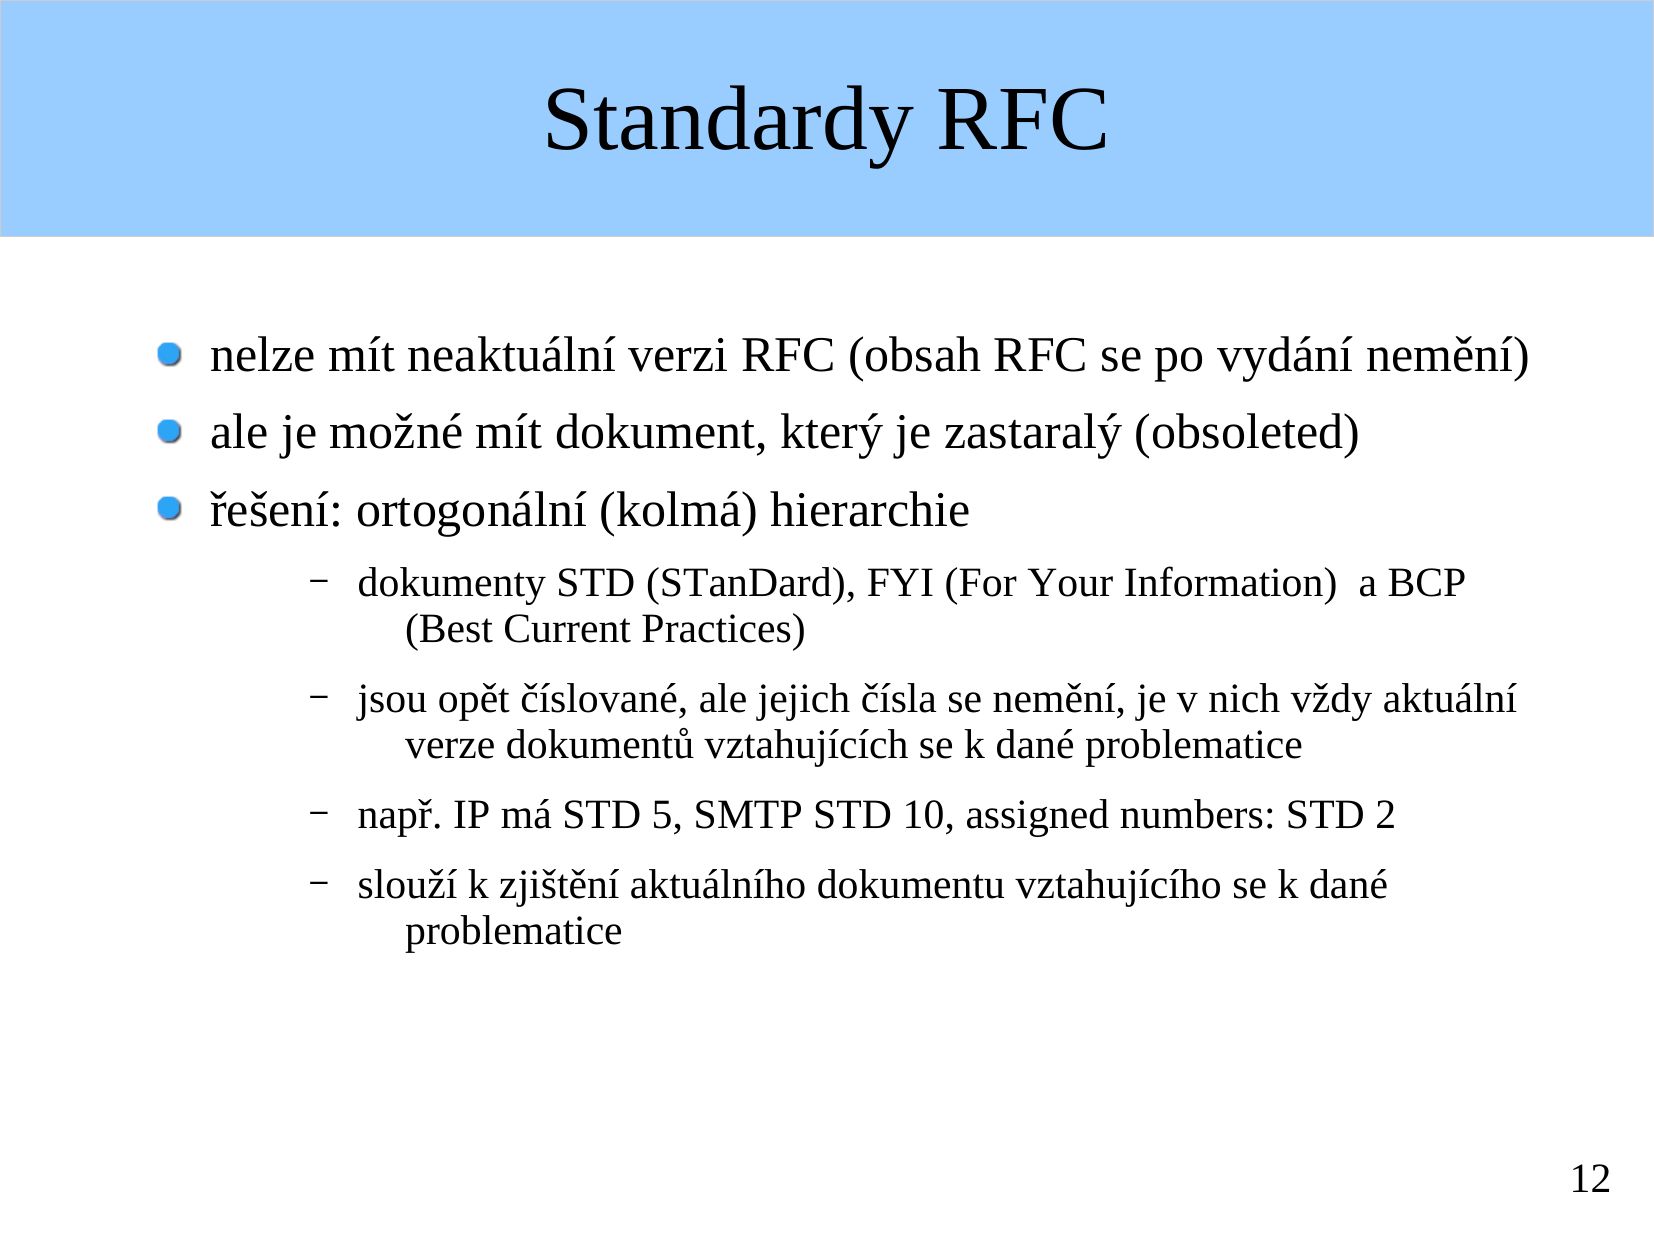

# Standardy RFC
nelze mít neaktuální verzi RFC (obsah RFC se po vydání nemění)
ale je možné mít dokument, který je zastaralý (obsoleted)
řešení: ortogonální (kolmá) hierarchie
dokumenty STD (STanDard), FYI (For Your Information) a BCP (Best Current Practices)
jsou opět číslované, ale jejich čísla se nemění, je v nich vždy aktuální verze dokumentů vztahujících se k dané problematice
např. IP má STD 5, SMTP STD 10, assigned numbers: STD 2
slouží k zjištění aktuálního dokumentu vztahujícího se k dané problematice